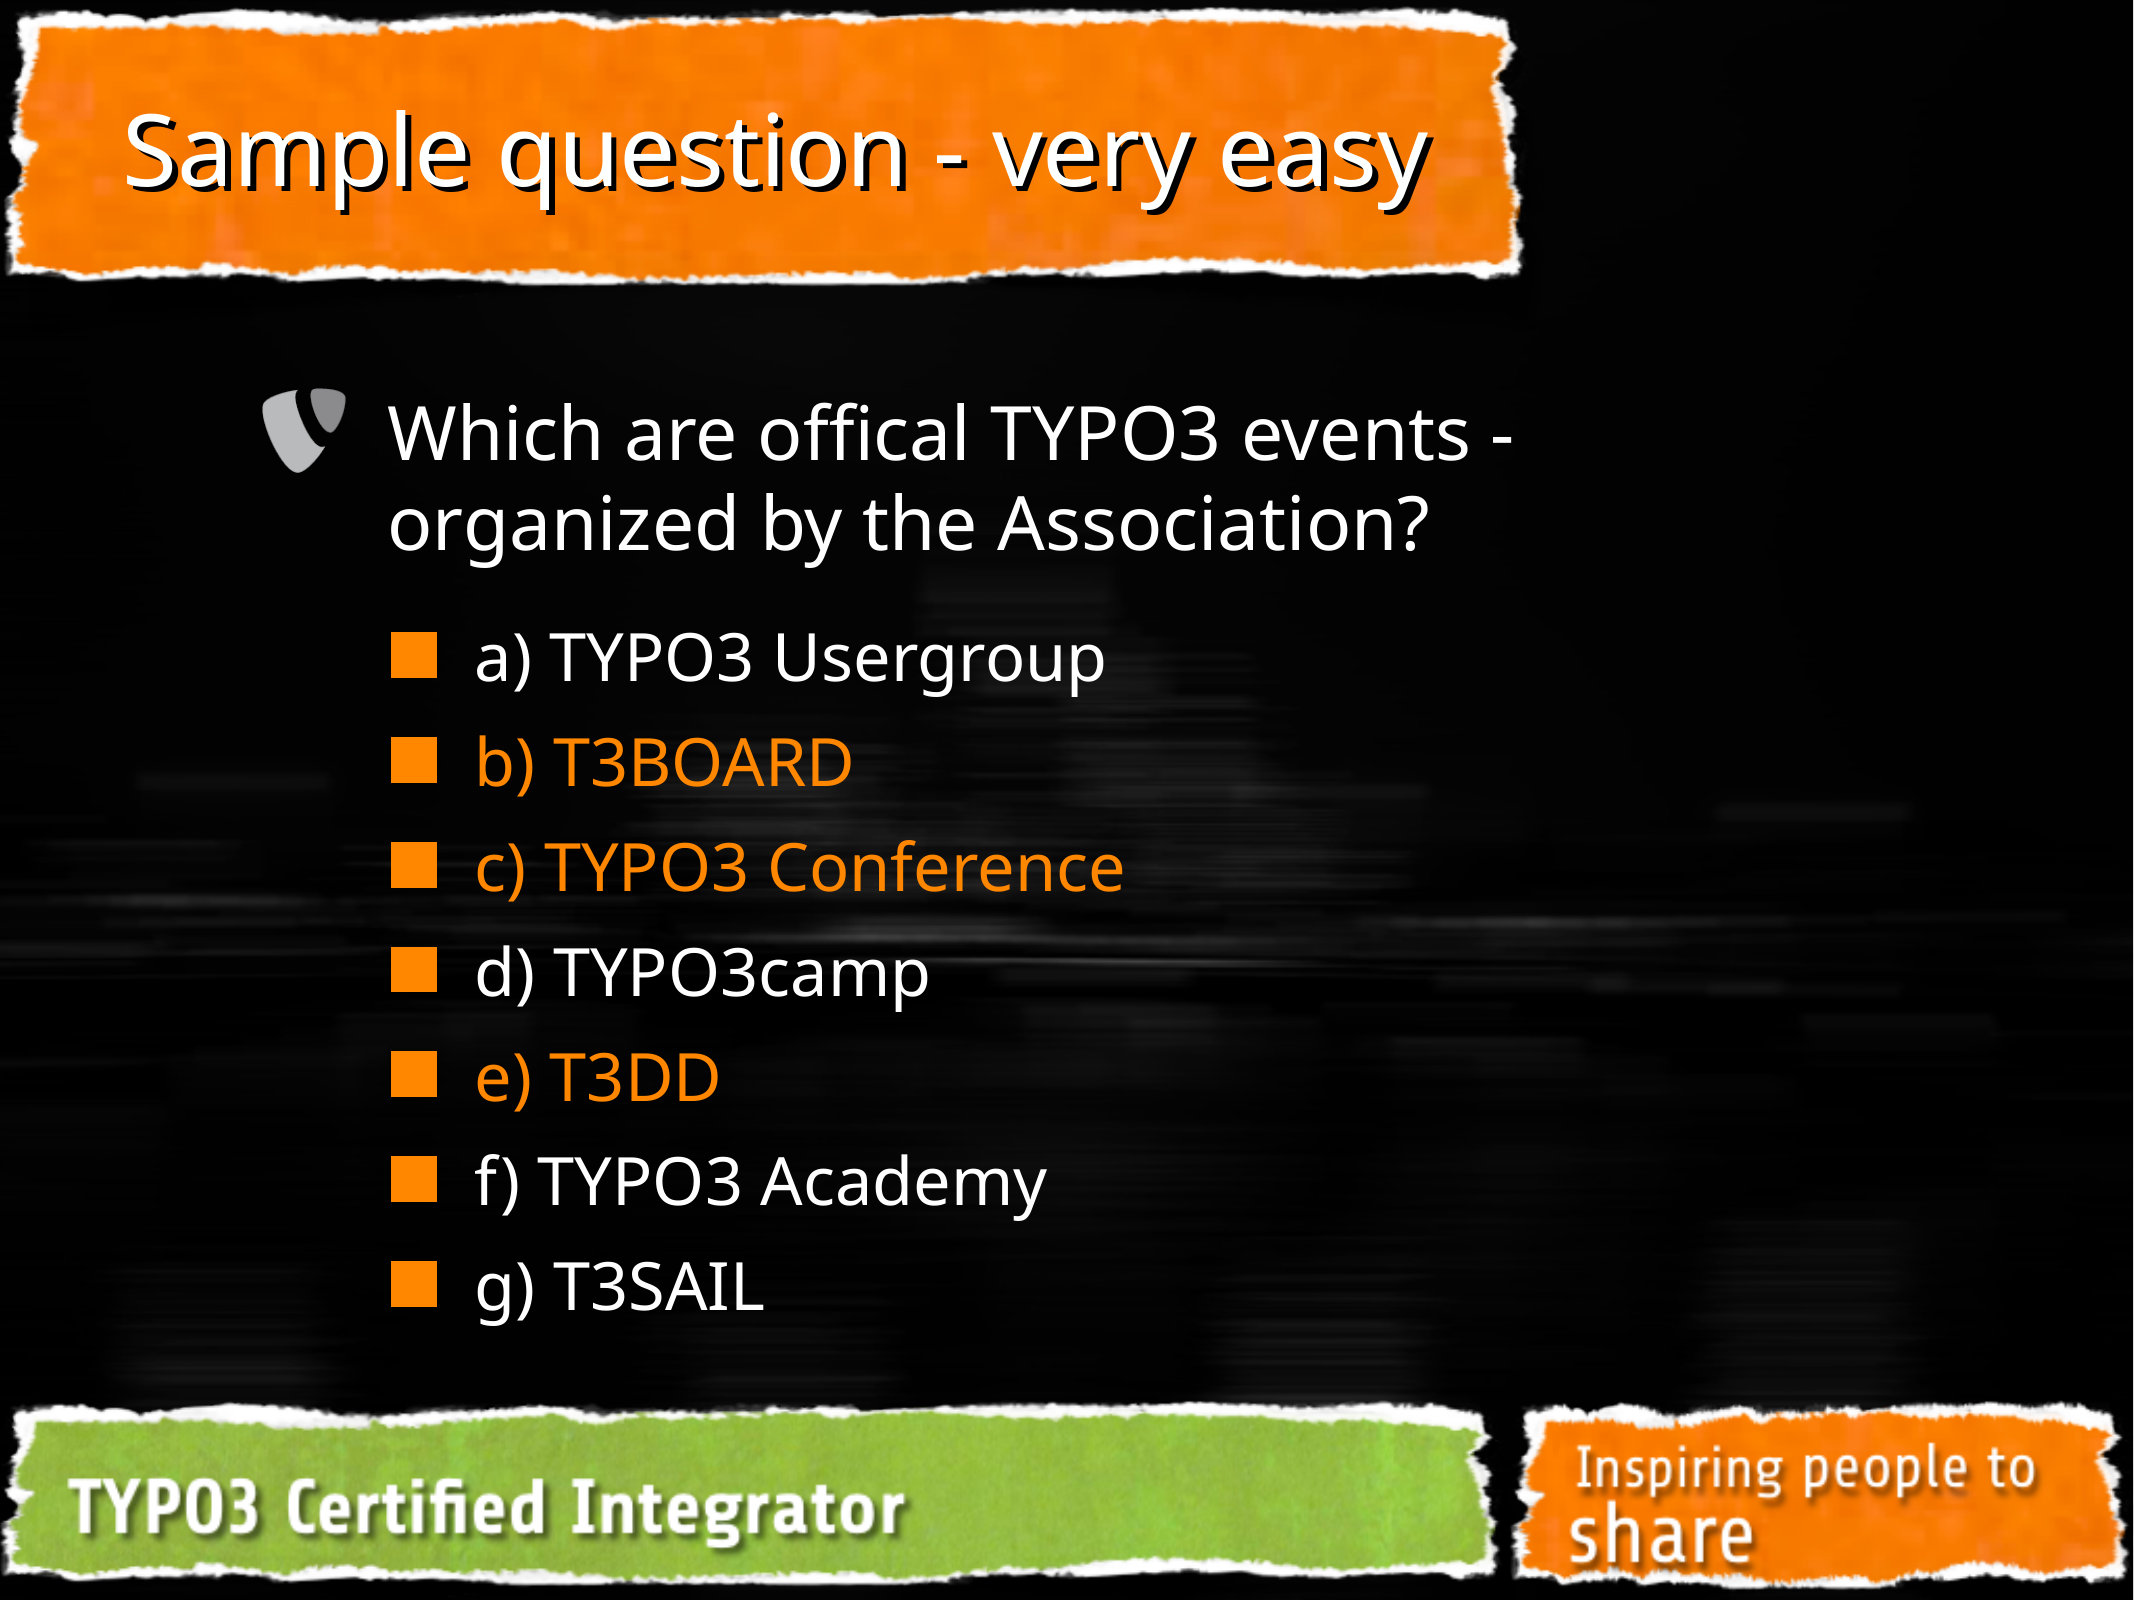

# Sample question - very easy
Which are offical TYPO3 events -
organized by the Association?
a) TYPO3 Usergroup
b) T3BOARD
c) TYPO3 Conference
d) TYPO3camp
e) T3DD
f) TYPO3 Academy
g) T3SAIL